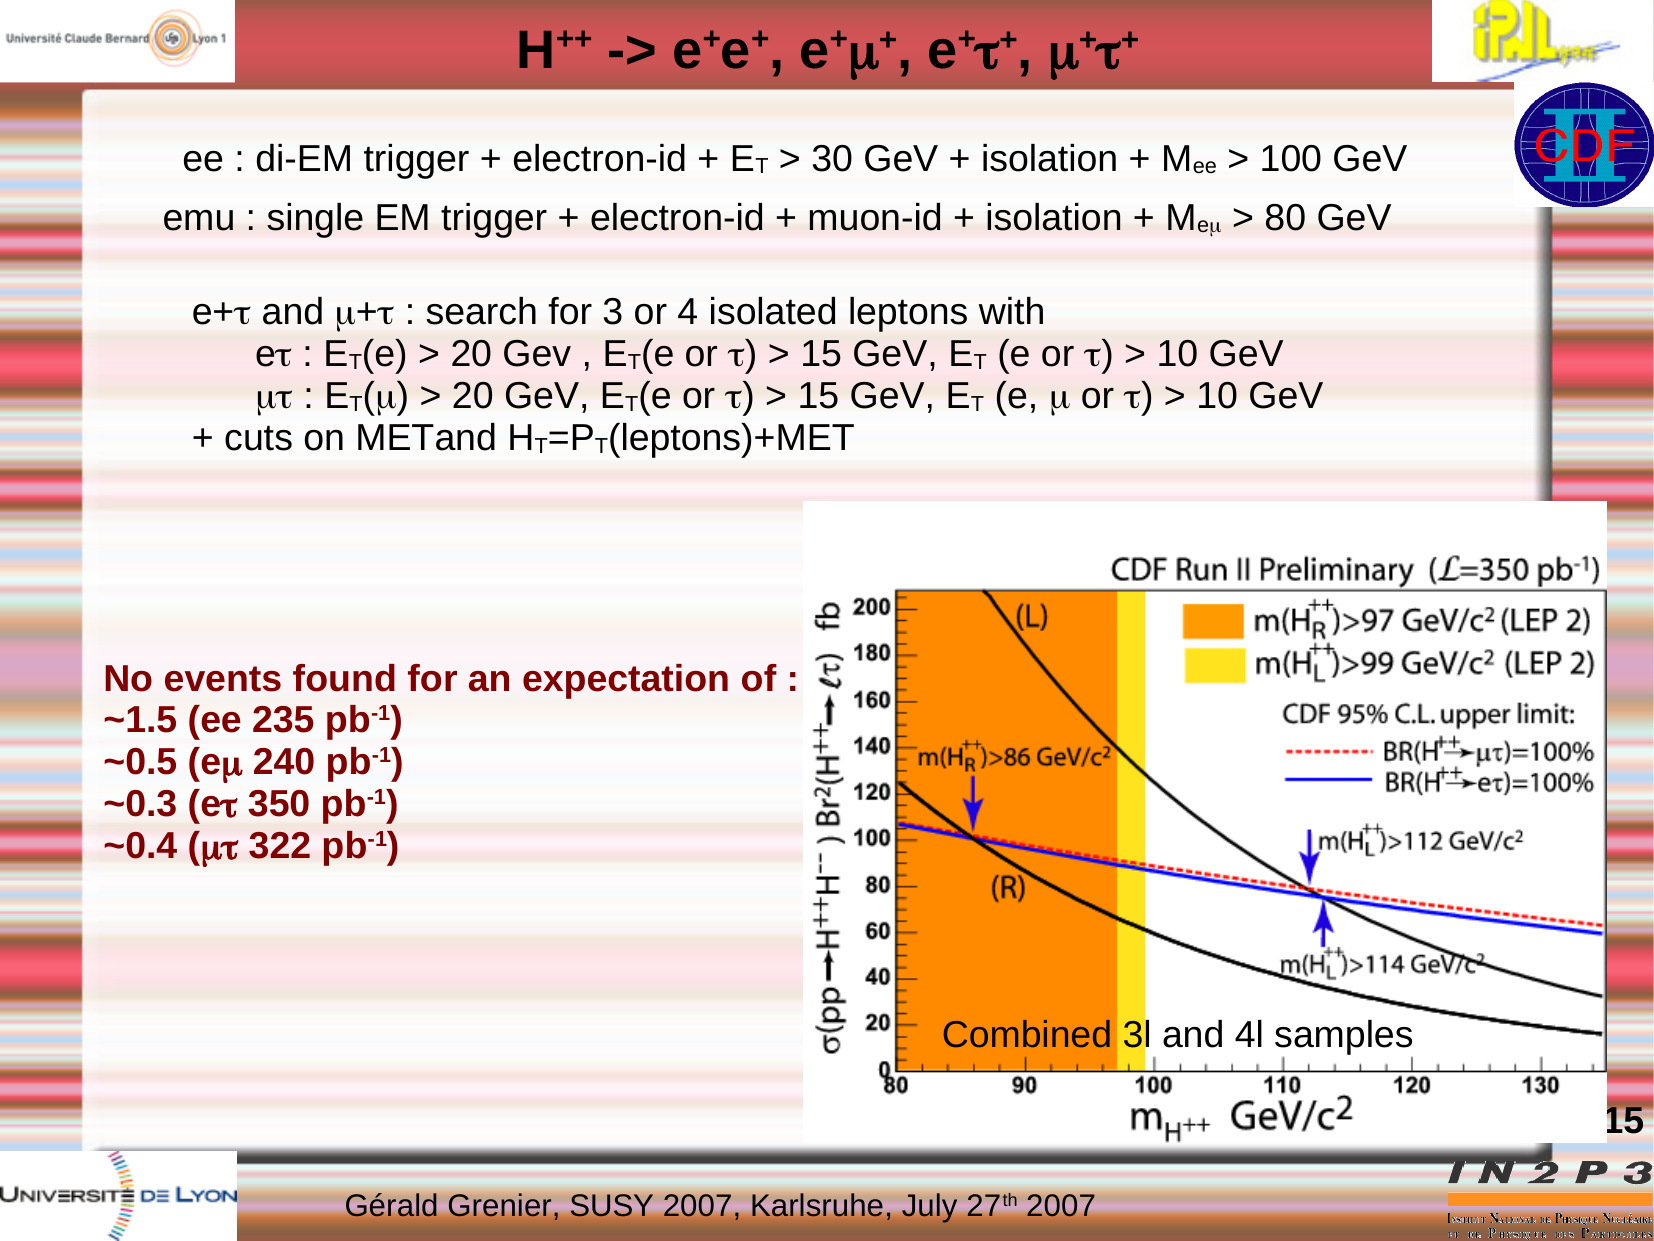

H++ -> e+e+, e+m+, e+t+, m+t+
ee : di-EM trigger + electron-id + ET > 30 GeV + isolation + Mee > 100 GeV
emu : single EM trigger + electron-id + muon-id + isolation + Mem > 80 GeV
e+t and m+t : search for 3 or 4 isolated leptons with
 et : ET(e) > 20 Gev , ET(e or t) > 15 GeV, ET (e or t) > 10 GeV
 mt : ET(m) > 20 GeV, ET(e or t) > 15 GeV, ET (e, m or t) > 10 GeV
+ cuts on METand HT=PT(leptons)+MET
No events found for an expectation of :
~1.5 (ee 235 pb-1)
~0.5 (em 240 pb-1)
~0.3 (et 350 pb-1)
~0.4 (mt 322 pb-1)
Combined 3l and 4l samples